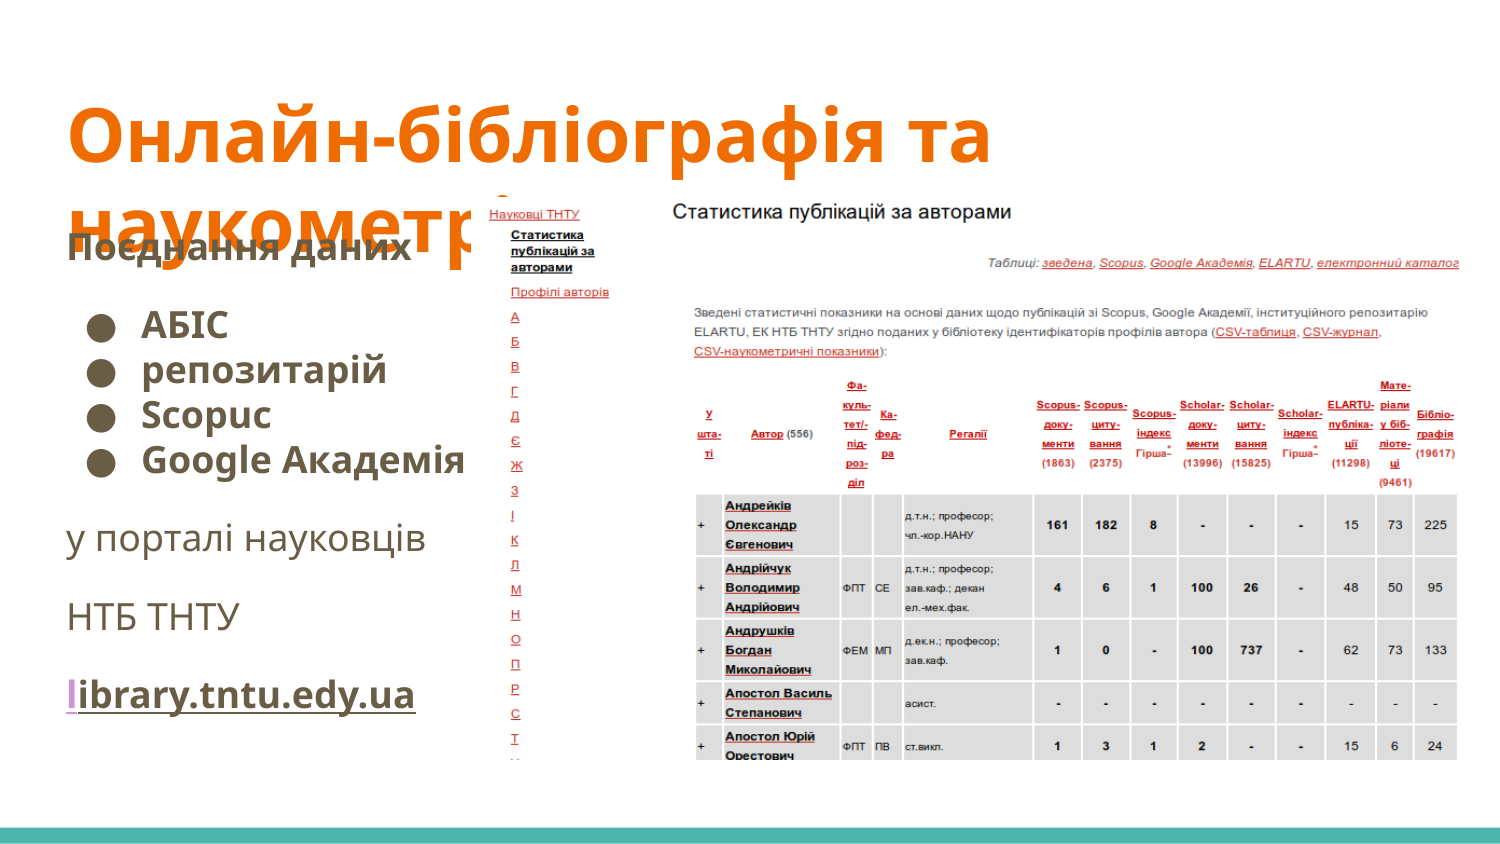

# Онлайн-бібліографія та наукометрія
Поєднання даних
АБІС
репозитарій
Scopuc
Google Академія
у порталі науковців
НТБ ТНТУ
library.tntu.edy.ua